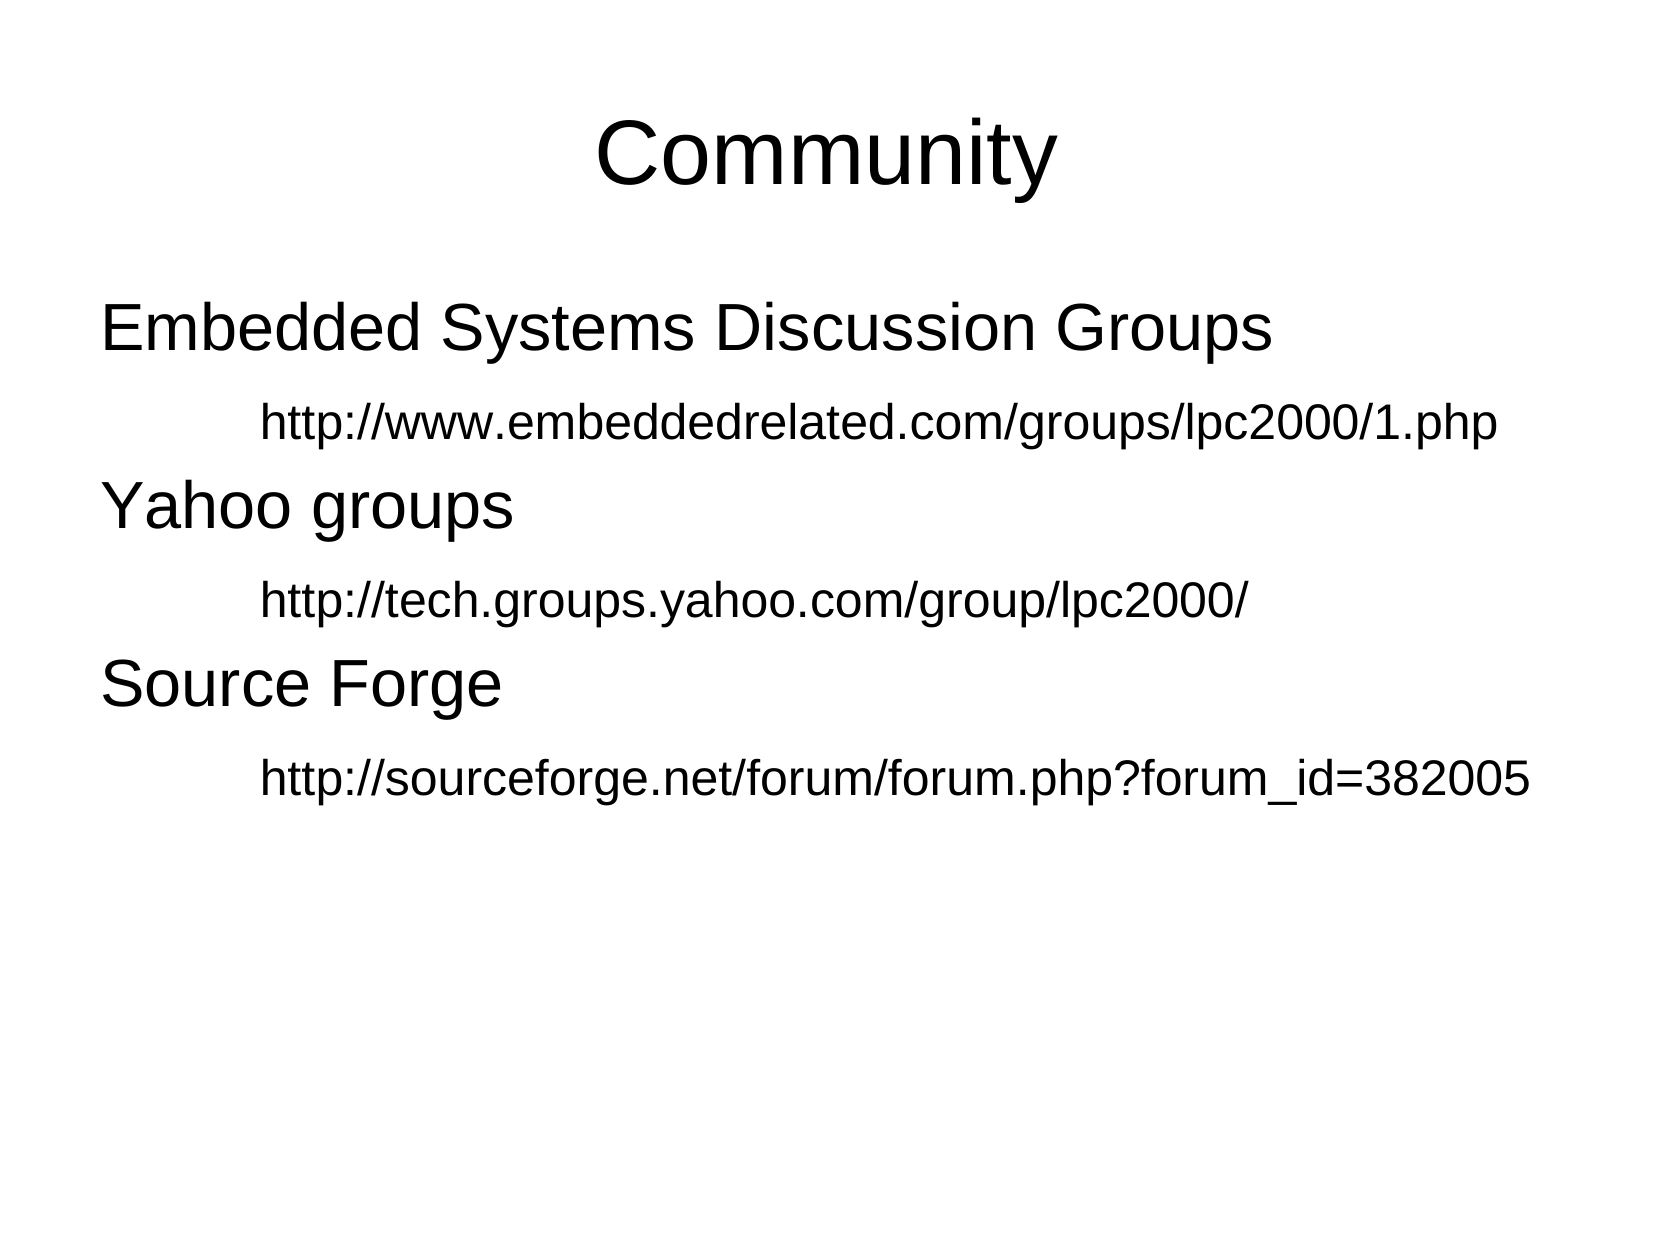

# Community
Embedded Systems Discussion Groups
http://www.embeddedrelated.com/groups/lpc2000/1.php
Yahoo groups
http://tech.groups.yahoo.com/group/lpc2000/
Source Forge
http://sourceforge.net/forum/forum.php?forum_id=382005